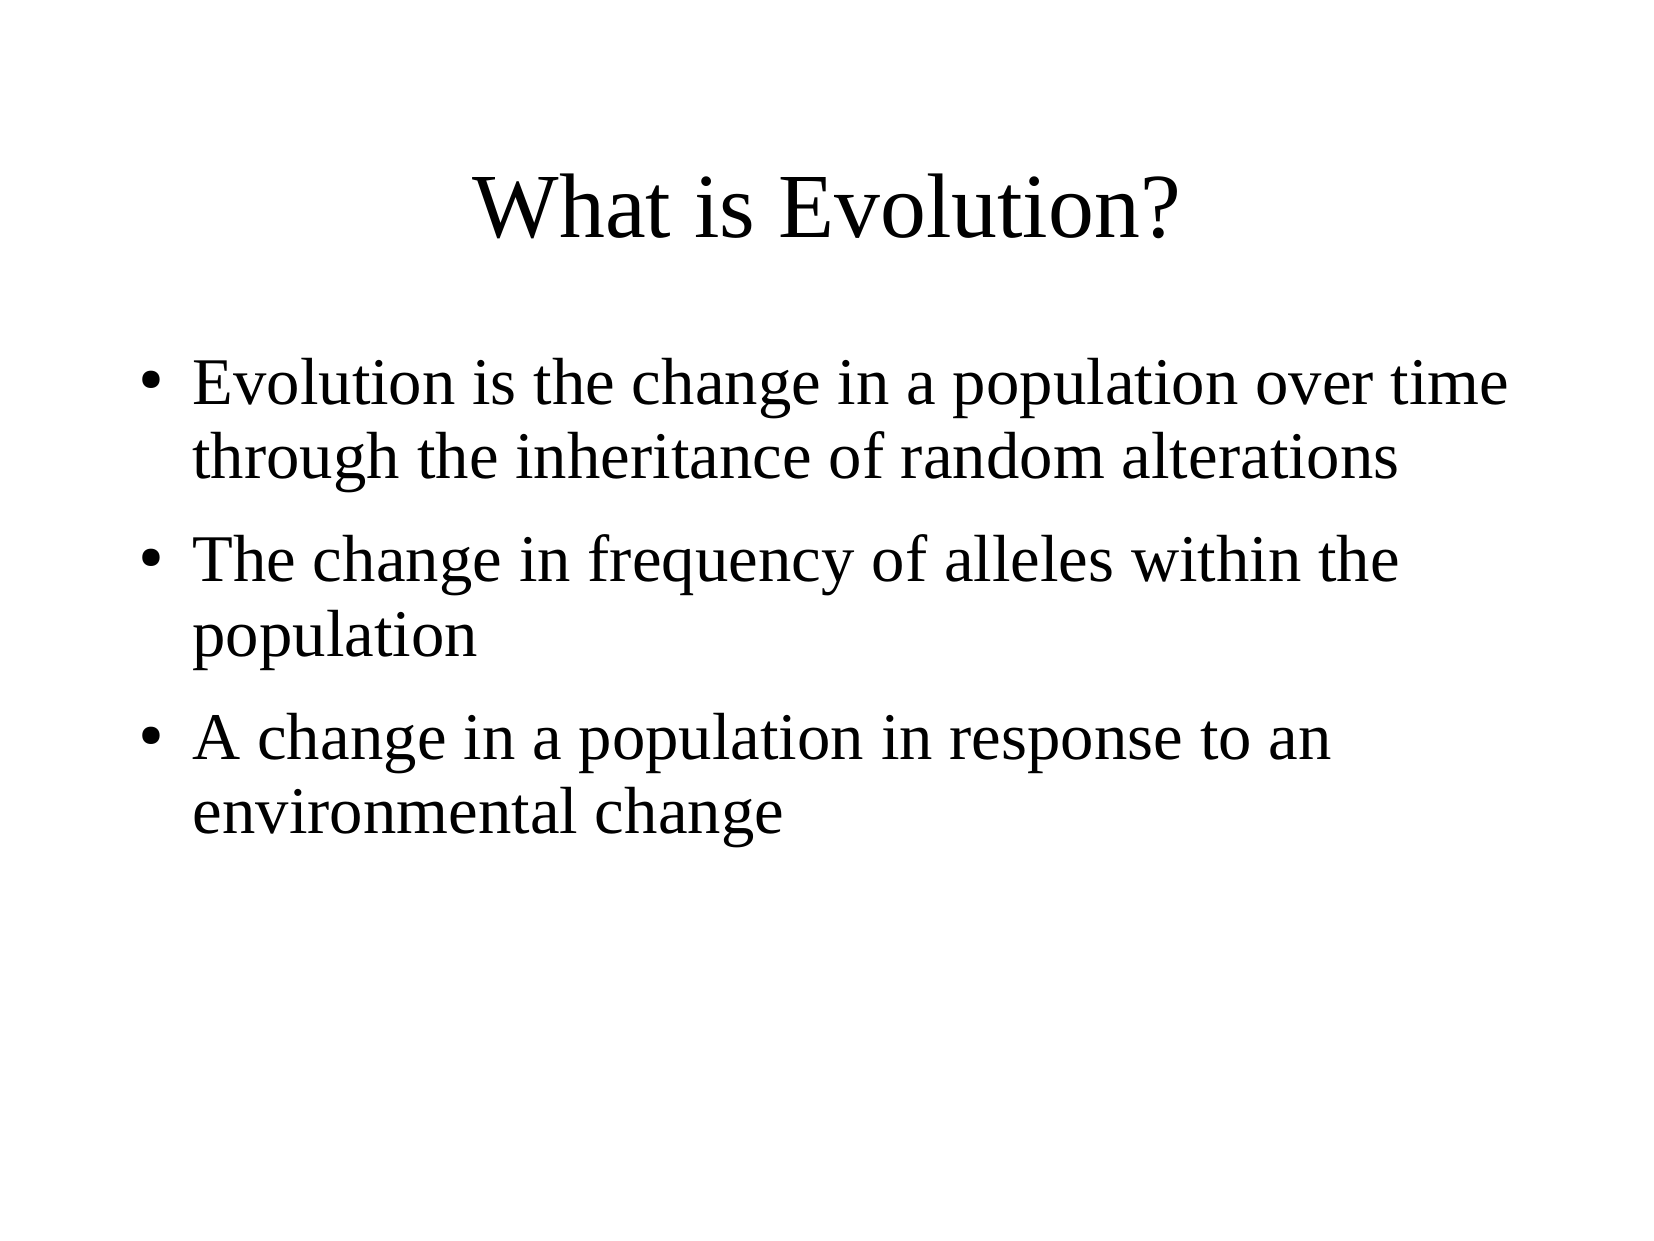

# What is Evolution?
Evolution is the change in a population over time through the inheritance of random alterations
The change in frequency of alleles within the population
A change in a population in response to an environmental change